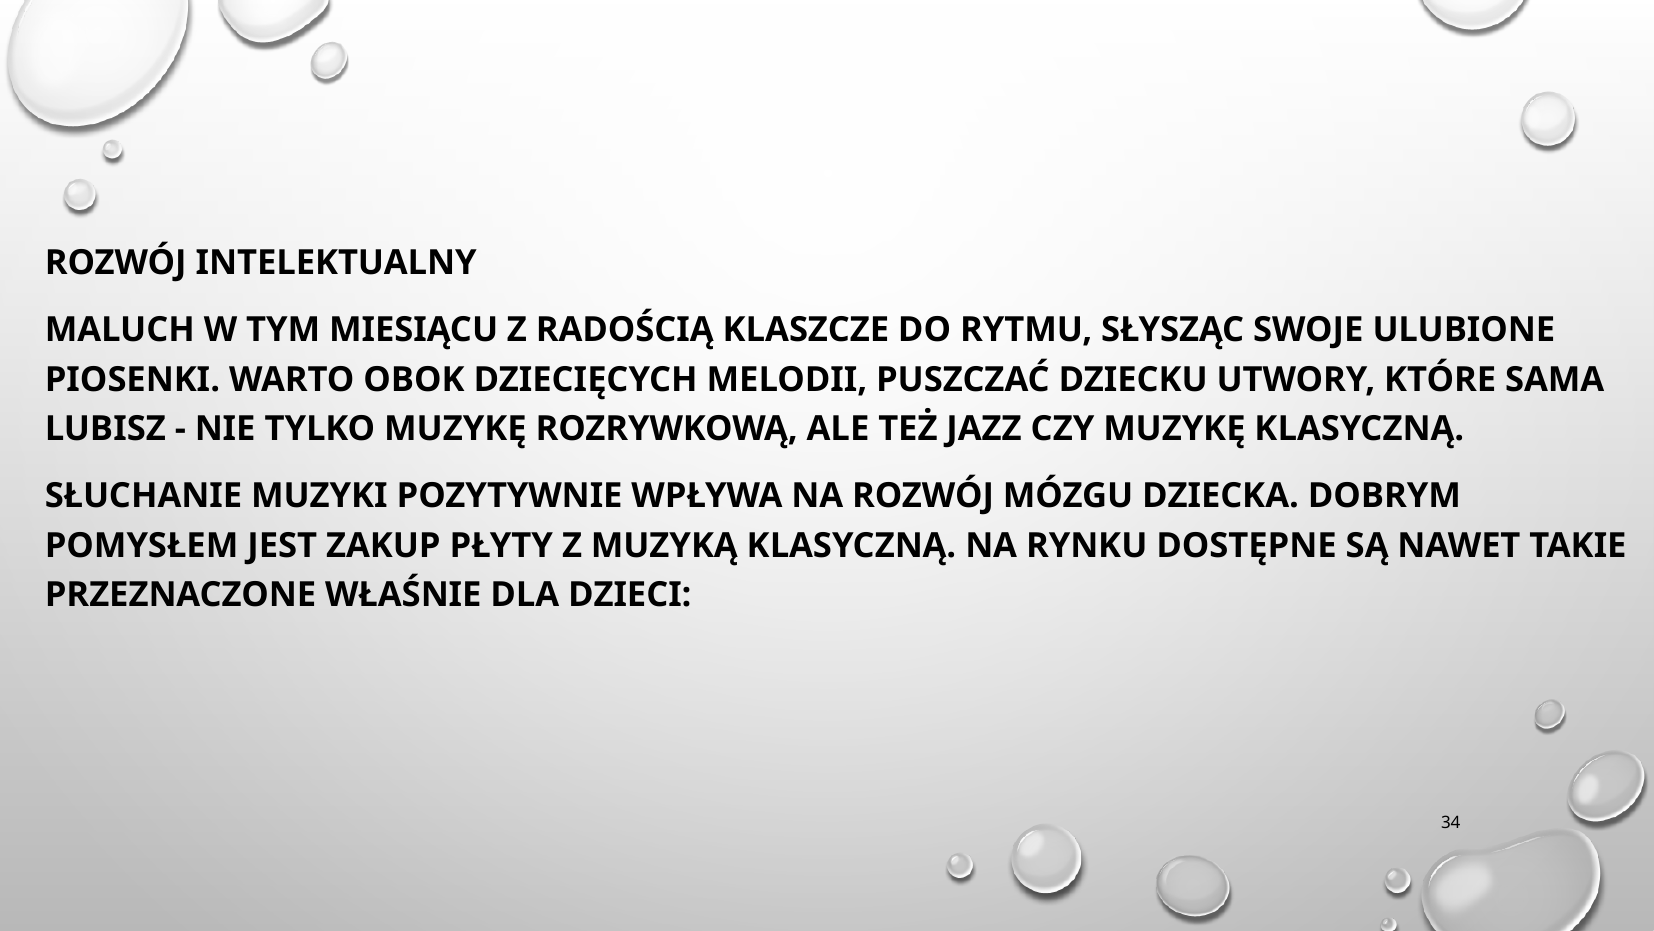

# Rozwój intelektualny
Maluch w tym miesiącu z radością klaszcze do rytmu, słysząc swoje ulubione piosenki. Warto obok dziecięcych melodii, puszczać dziecku utwory, które sama lubisz - nie tylko muzykę rozrywkową, ale też jazz czy muzykę klasyczną.
Słuchanie muzyki pozytywnie wpływa na rozwój mózgu dziecka. Dobrym pomysłem jest zakup płyty z muzyką klasyczną. Na rynku dostępne są nawet takie przeznaczone właśnie dla dzieci:
33